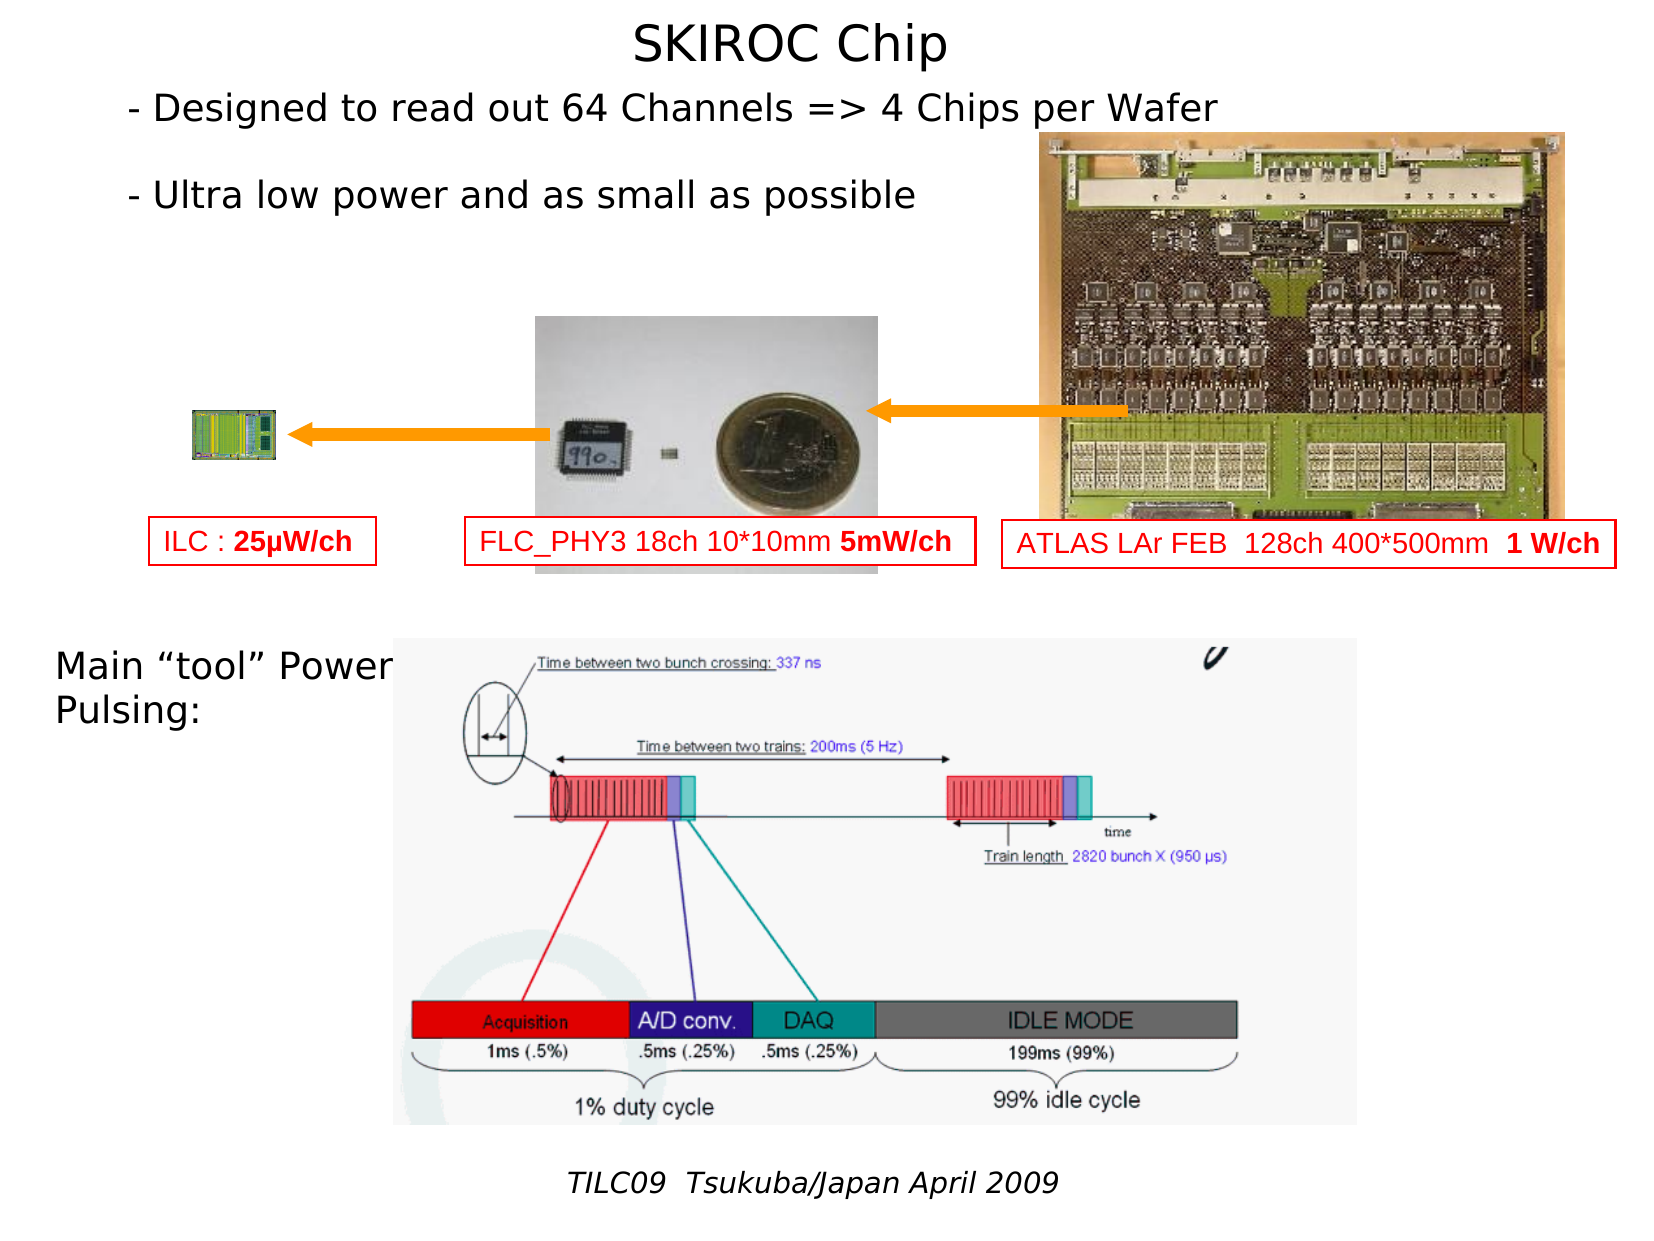

SKIROC Chip
- Designed to read out 64 Channels => 4 Chips per Wafer
- Ultra low power and as small as possible
ILC : 25µW/ch
FLC_PHY3 18ch 10*10mm 5mW/ch
ATLAS LAr FEB 128ch 400*500mm 1 W/ch
Main “tool” Power
Pulsing: